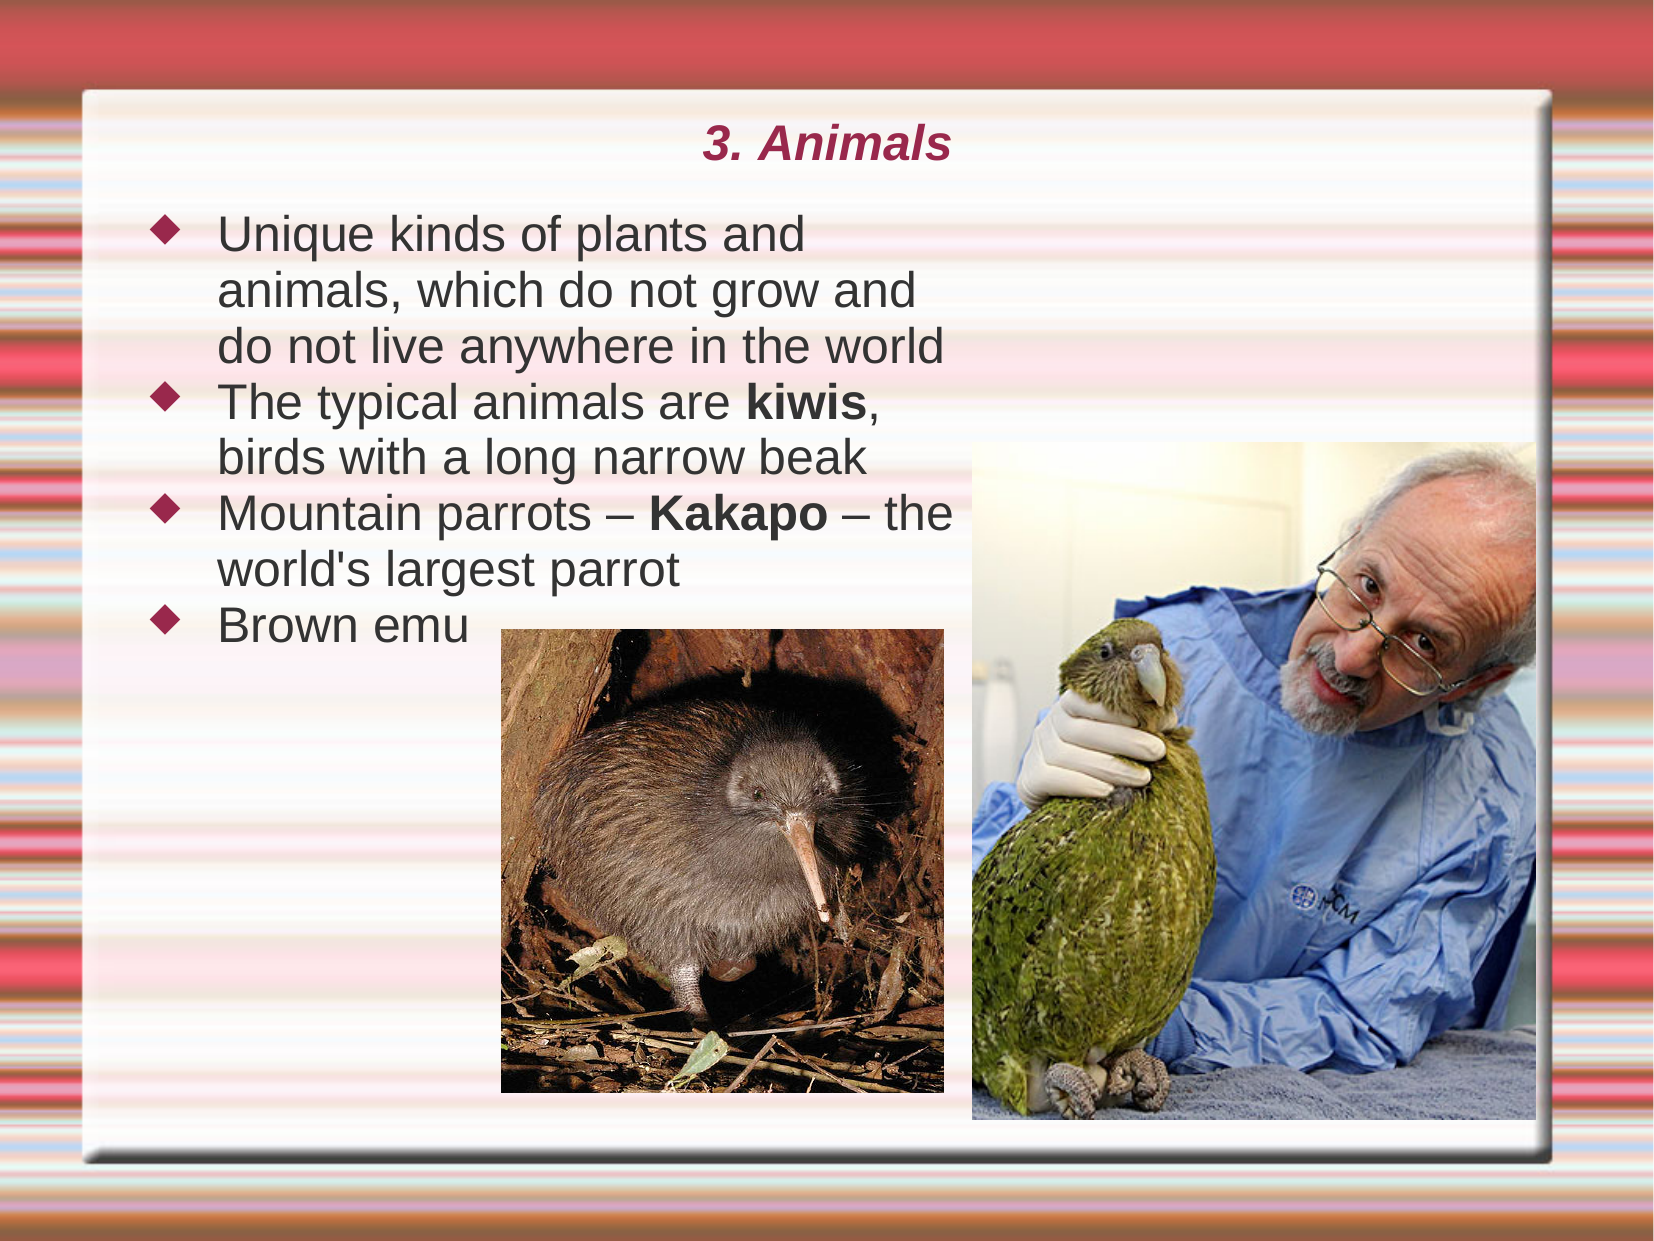

# 3. Animals
Unique kinds of plants and animals, which do not grow and do not live anywhere in the world
The typical animals are kiwis, birds with a long narrow beak
Mountain parrots – Kakapo – the world's largest parrot
Brown emu